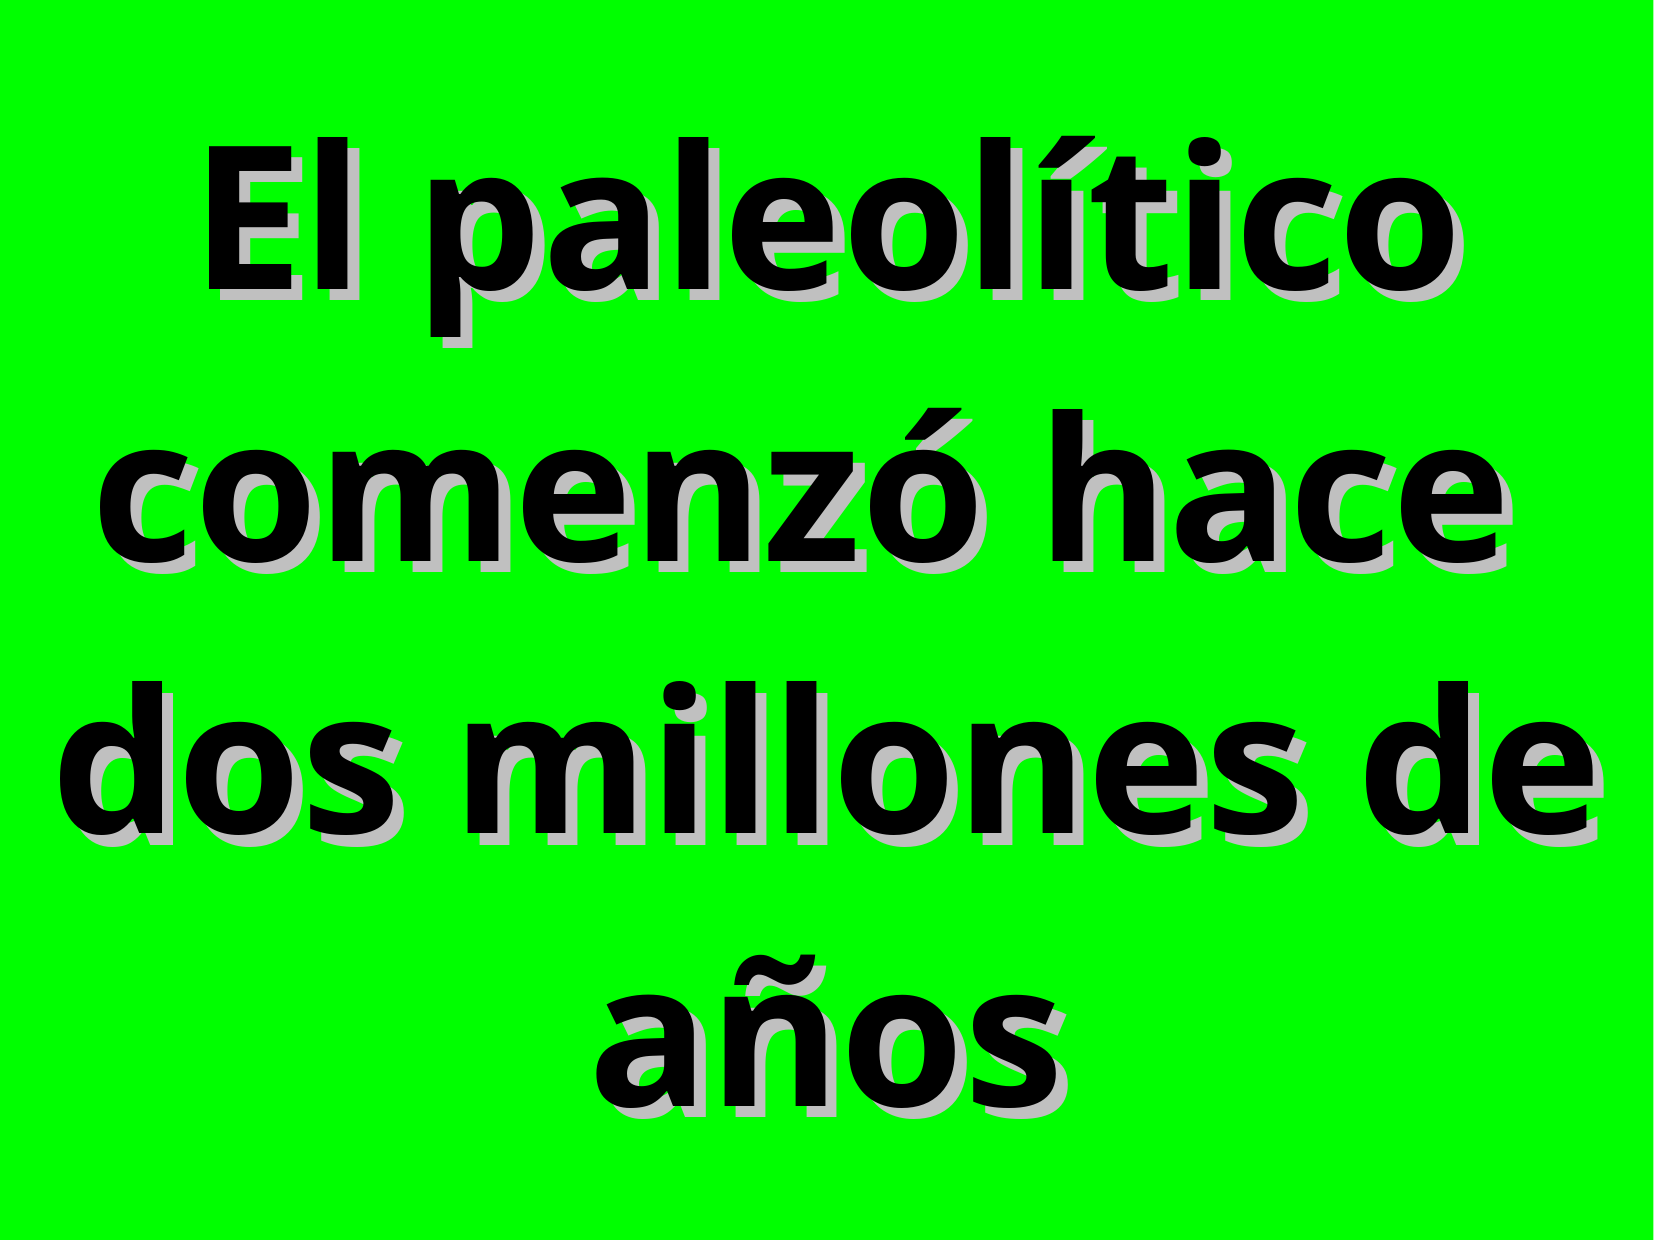

# El paleolítico comenzó hace dos millones de años